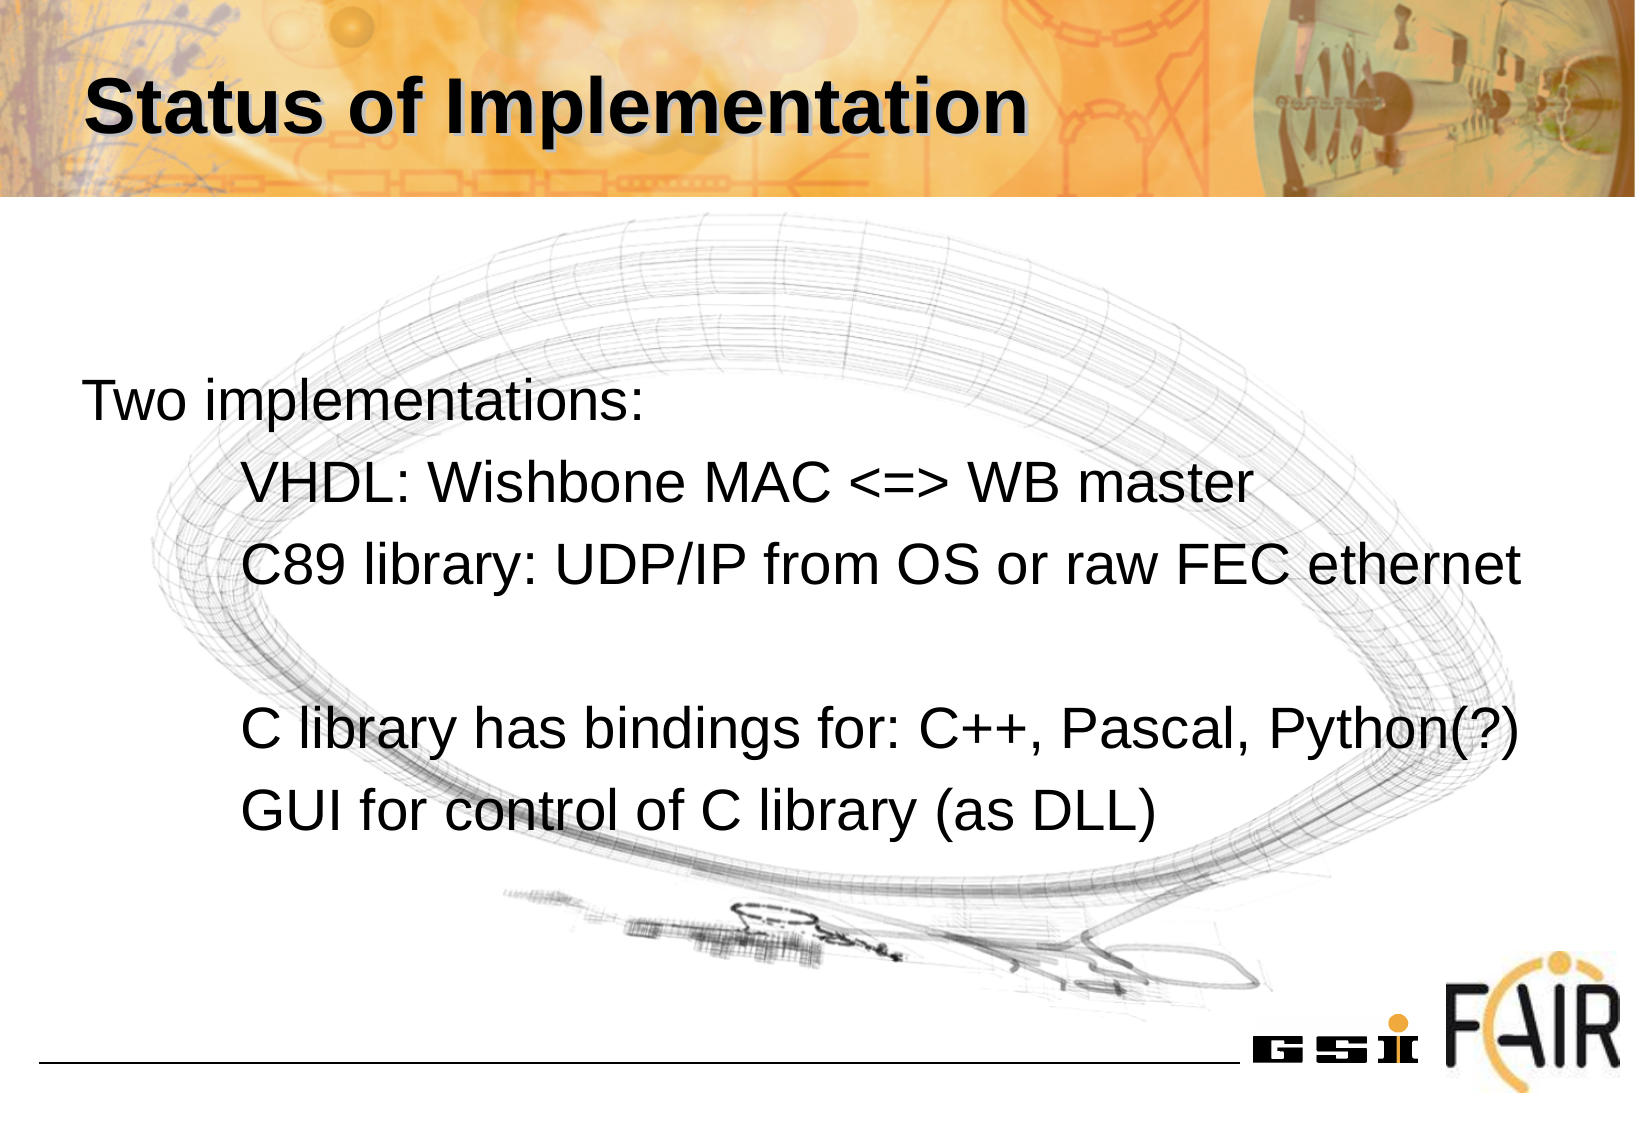

# Status of Implementation
Two implementations:
	VHDL: Wishbone MAC <=> WB master
	C89 library: UDP/IP from OS or raw FEC ethernet
	C library has bindings for: C++, Pascal, Python(?)
	GUI for control of C library (as DLL)